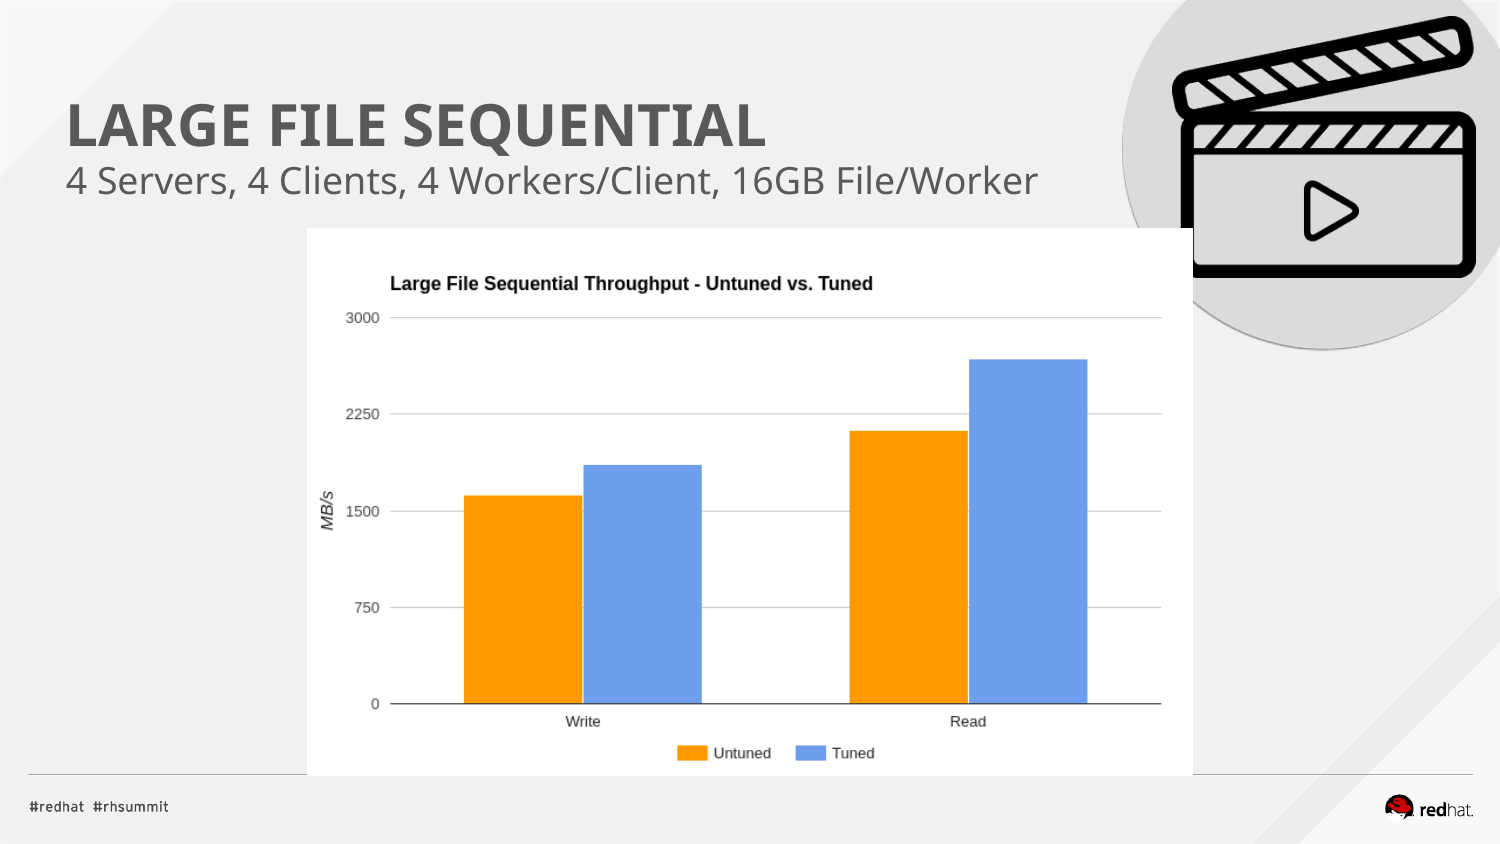

LARGE FILE SEQUENTIAL
4 Servers, 4 Clients, 4 Workers/Client, 16GB File/Worker